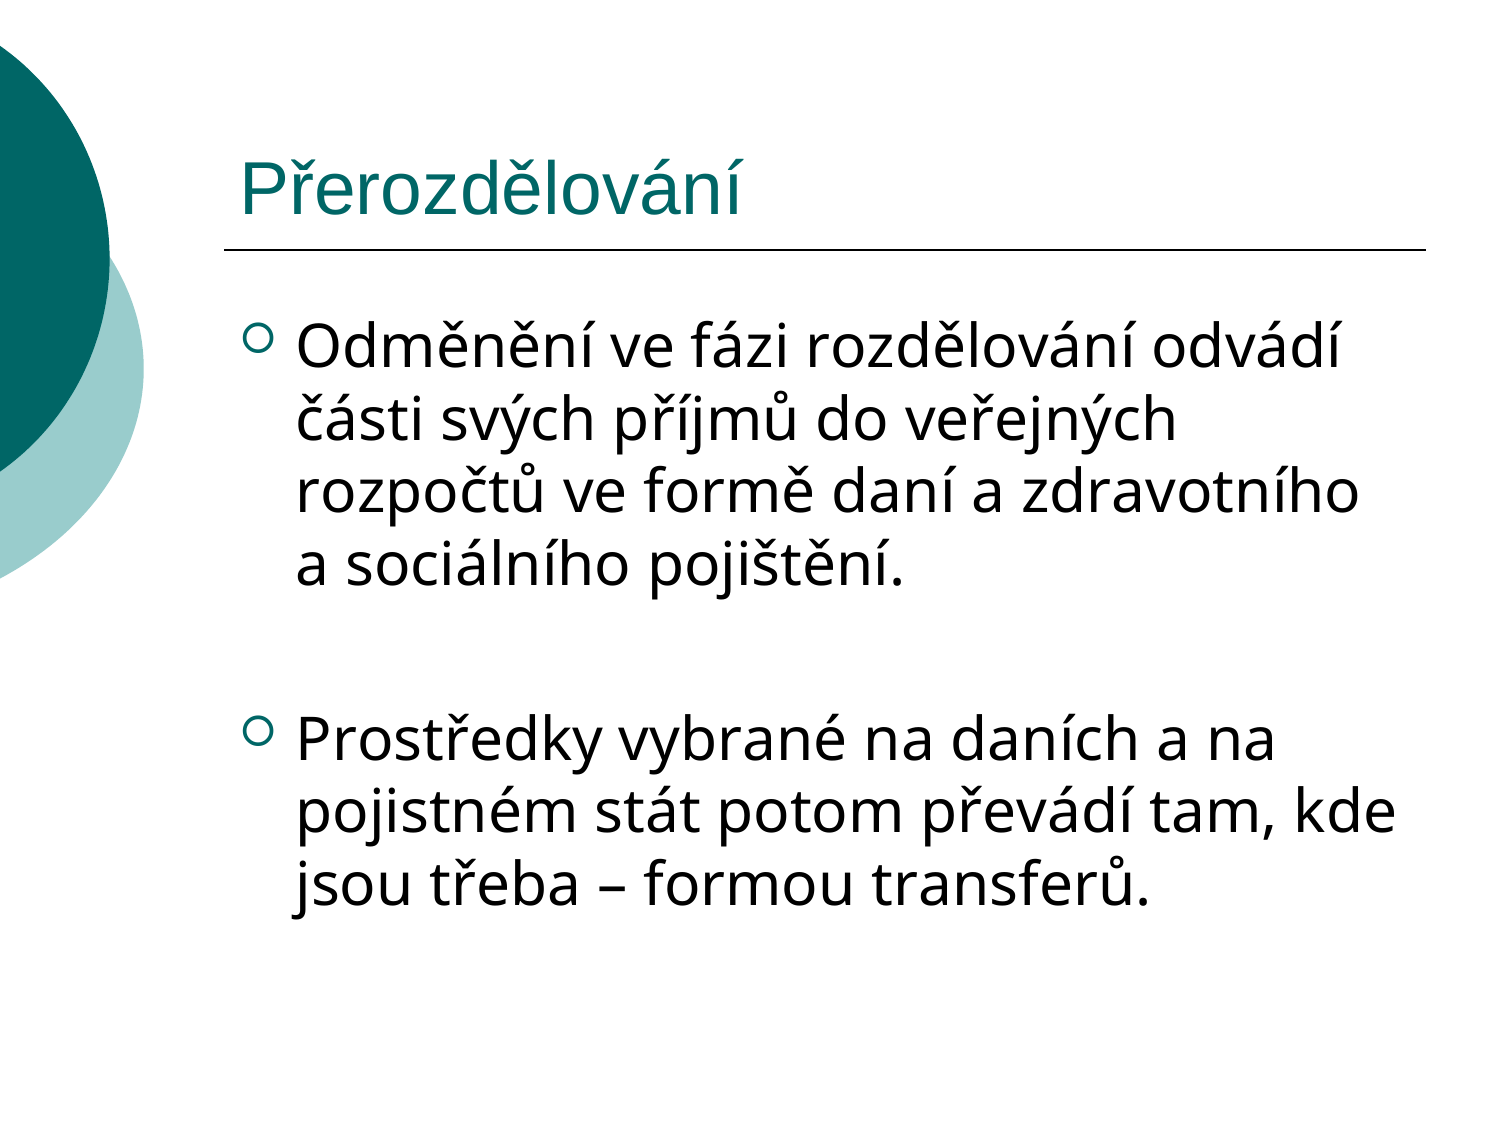

# Přerozdělování
Odměnění ve fázi rozdělování odvádí části svých příjmů do veřejných rozpočtů ve formě daní a zdravotního a sociálního pojištění.
Prostředky vybrané na daních a na pojistném stát potom převádí tam, kde jsou třeba – formou transferů.